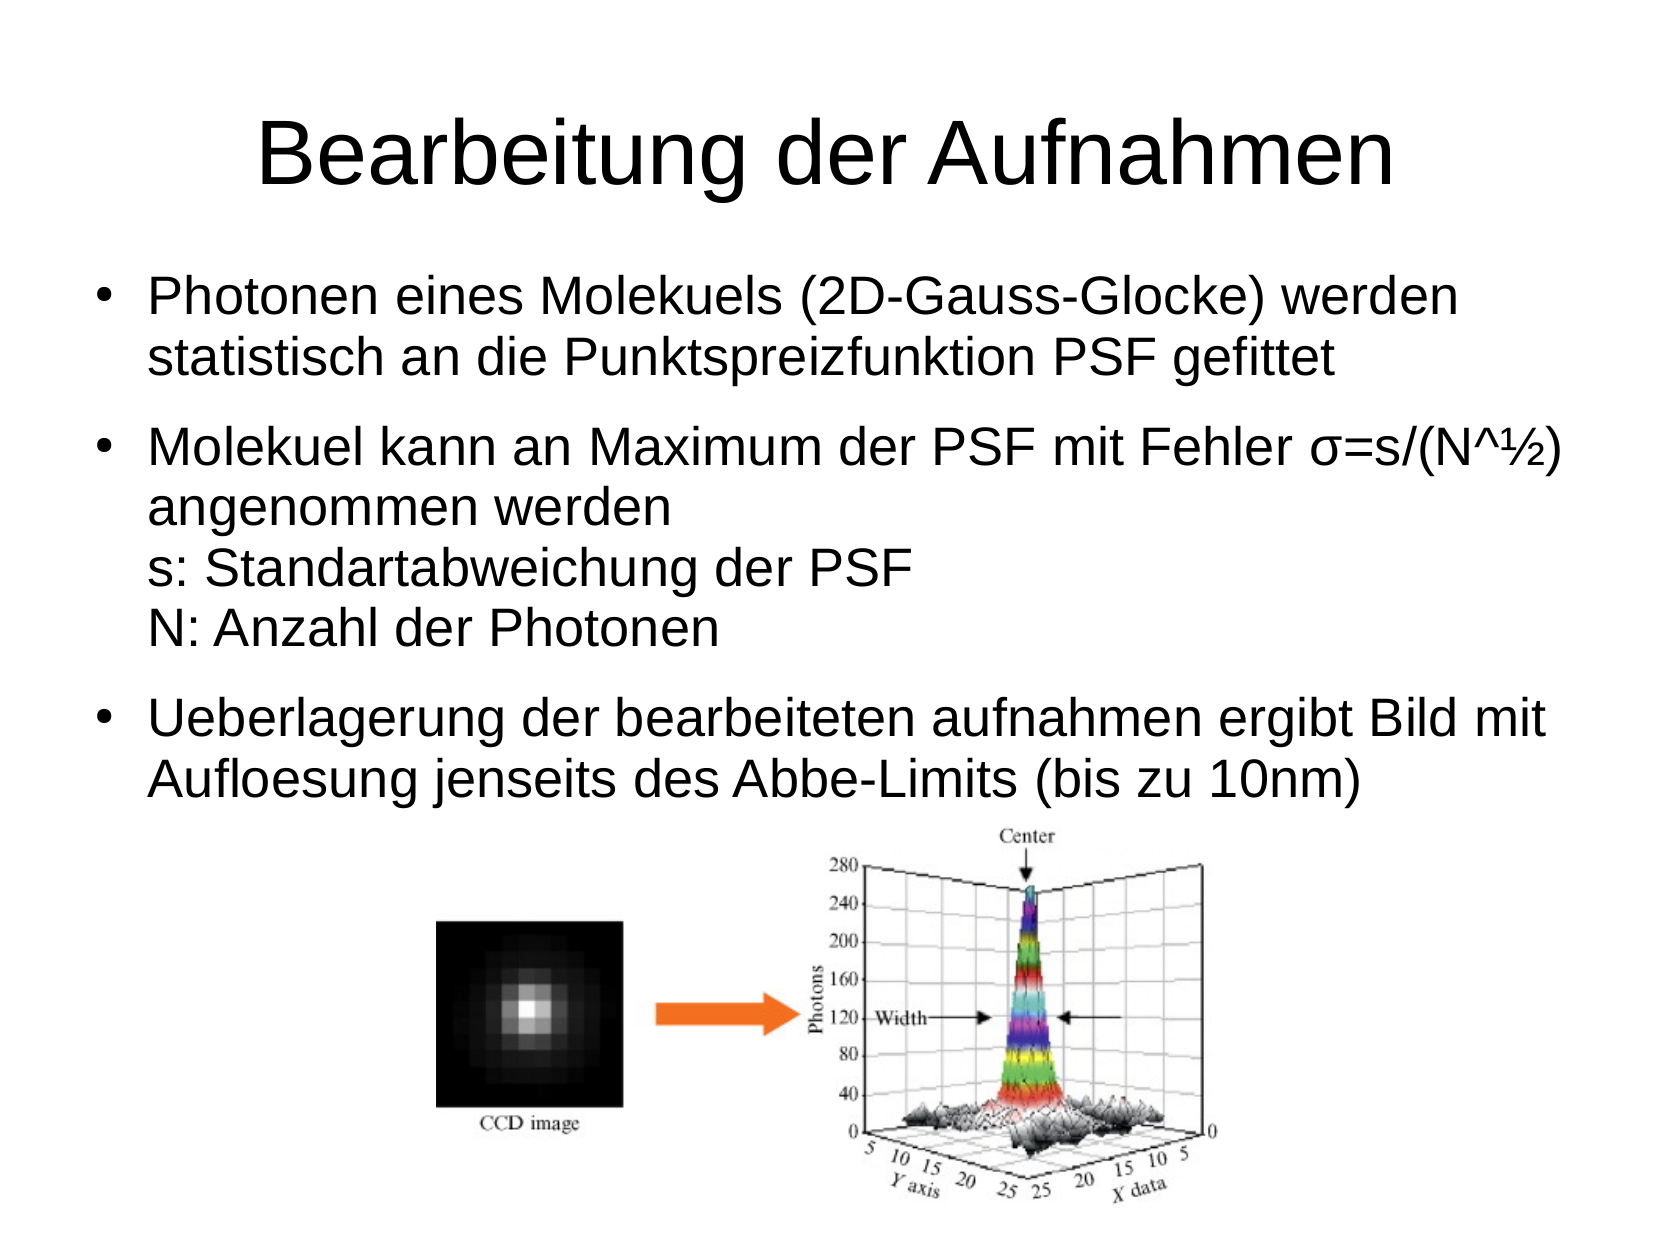

# Bearbeitung der Aufnahmen
Photonen eines Molekuels (2D-Gauss-Glocke) werden statistisch an die Punktspreizfunktion PSF gefittet
Molekuel kann an Maximum der PSF mit Fehler σ=s/(N^½) angenommen werden
s: Standartabweichung der PSF
N: Anzahl der Photonen
Ueberlagerung der bearbeiteten aufnahmen ergibt Bild mit Aufloesung jenseits des Abbe-Limits (bis zu 10nm)